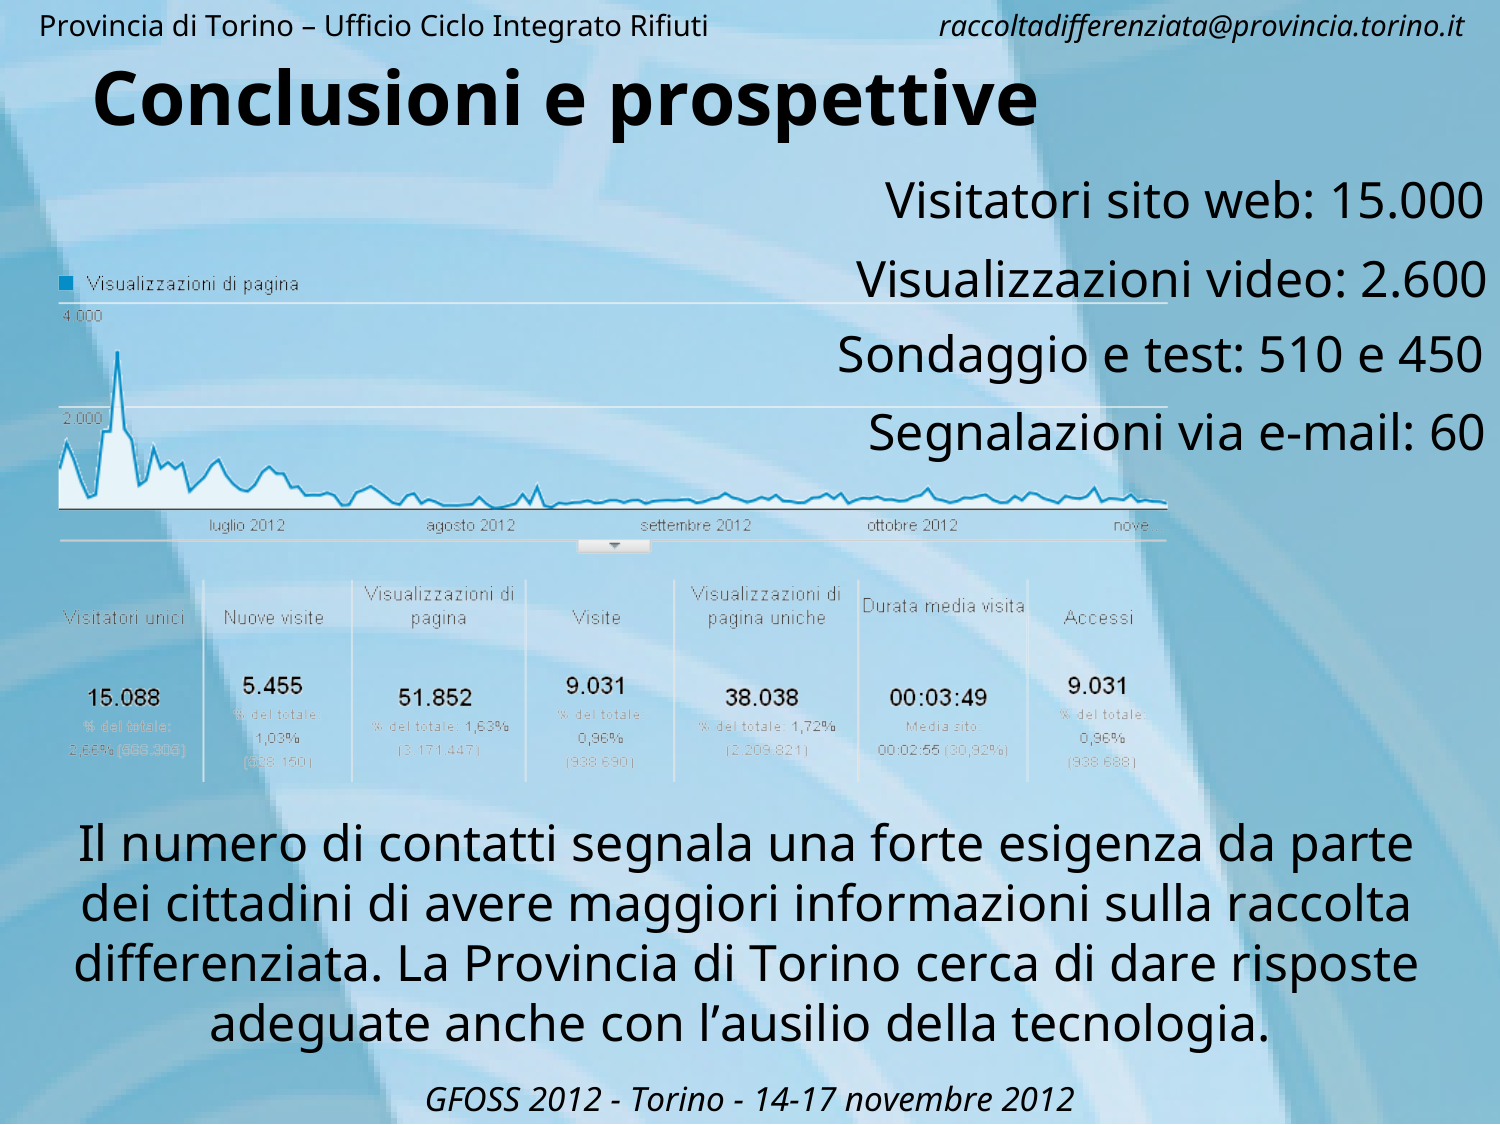

Conclusioni e prospettive
Visitatori sito web: 15.000
Visualizzazioni video: 2.600
Sondaggio e test: 510 e 450
Segnalazioni via e-mail: 60
Il numero di contatti segnala una forte esigenza da parte dei cittadini di avere maggiori informazioni sulla raccolta differenziata. La Provincia di Torino cerca di dare risposte adeguate anche con l’ausilio della tecnologia.